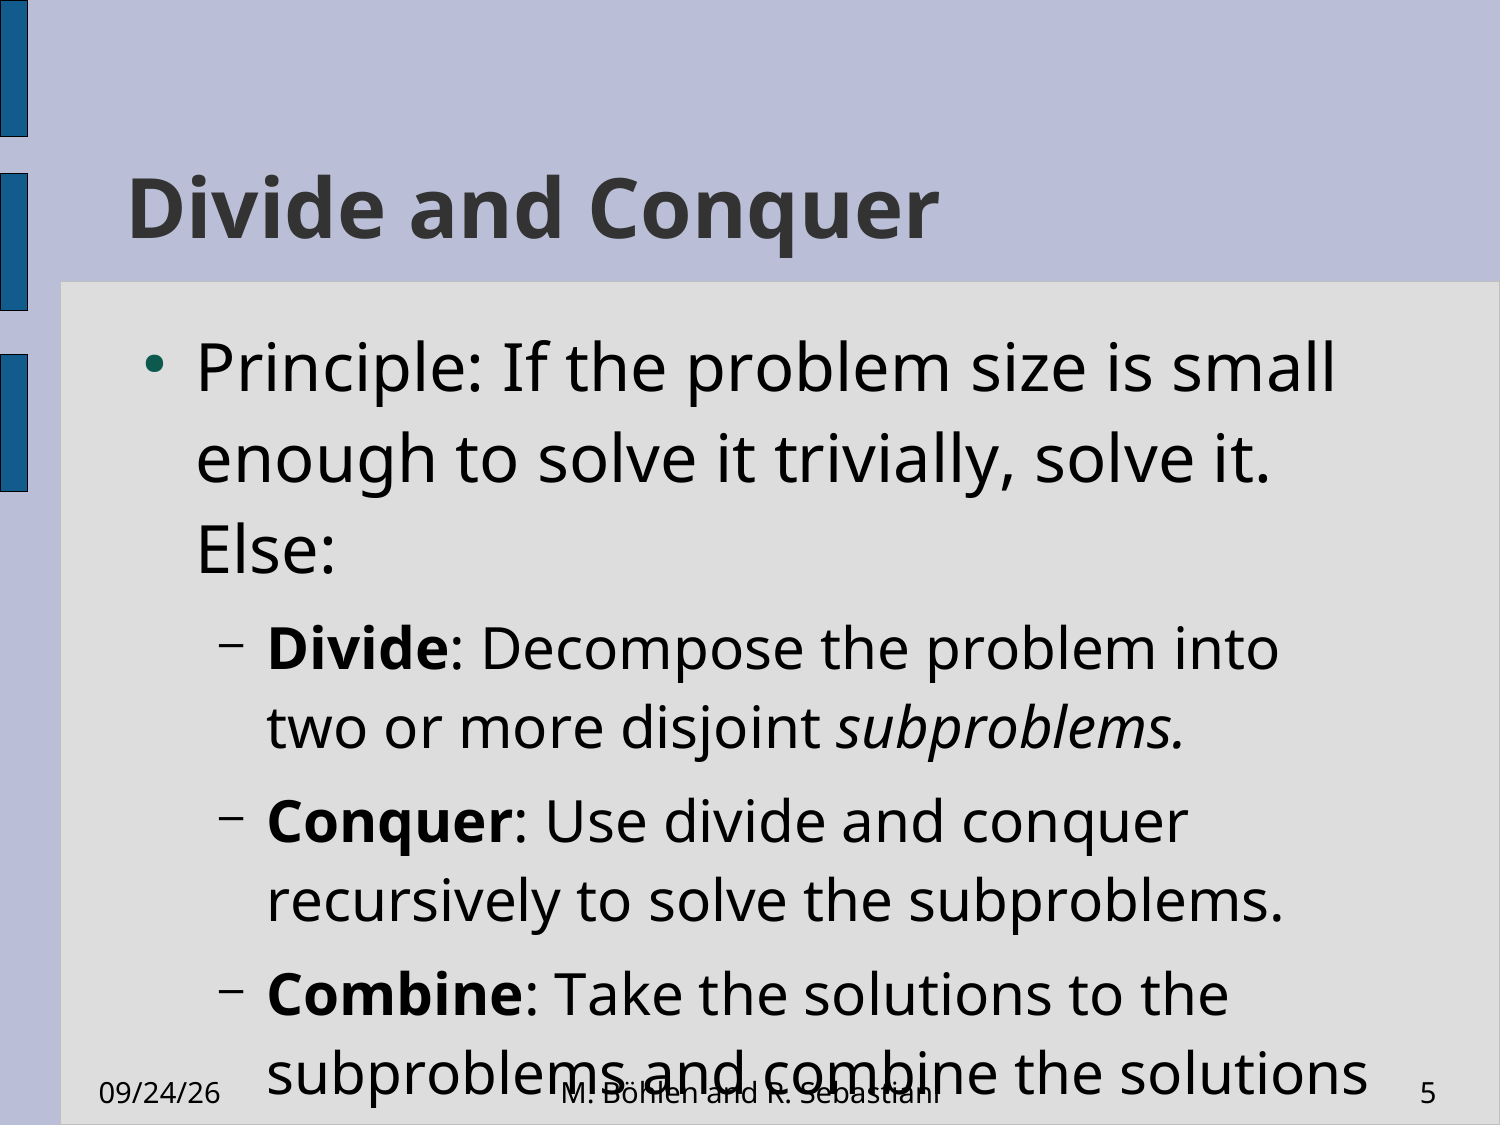

# Divide and Conquer
Principle: If the problem size is small enough to solve it trivially, solve it. Else:
Divide: Decompose the problem into two or more disjoint subproblems.
Conquer: Use divide and conquer recursively to solve the subproblems.
Combine: Take the solutions to the subproblems and combine the solutions into a solution for the original problem.
M. Böhlen and R. Sebastiani
5